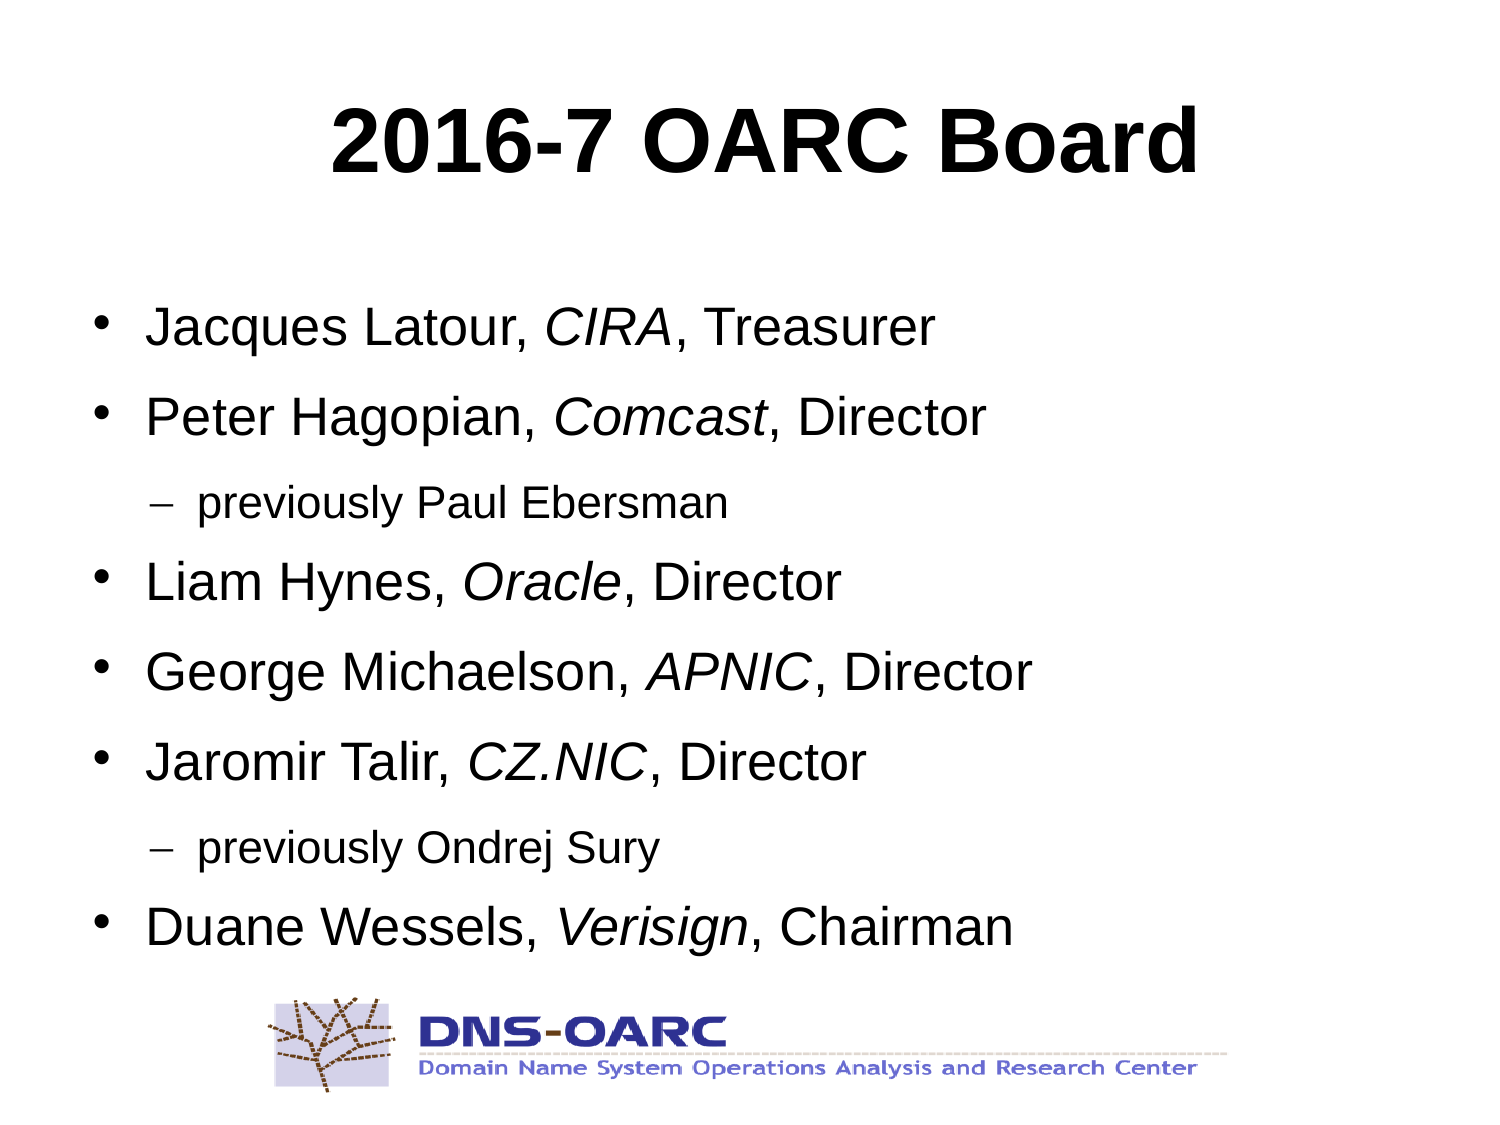

# 2016-7 OARC Board
Jacques Latour, CIRA, Treasurer
Peter Hagopian, Comcast, Director
previously Paul Ebersman
Liam Hynes, Oracle, Director
George Michaelson, APNIC, Director
Jaromir Talir, CZ.NIC, Director
previously Ondrej Sury
Duane Wessels, Verisign, Chairman